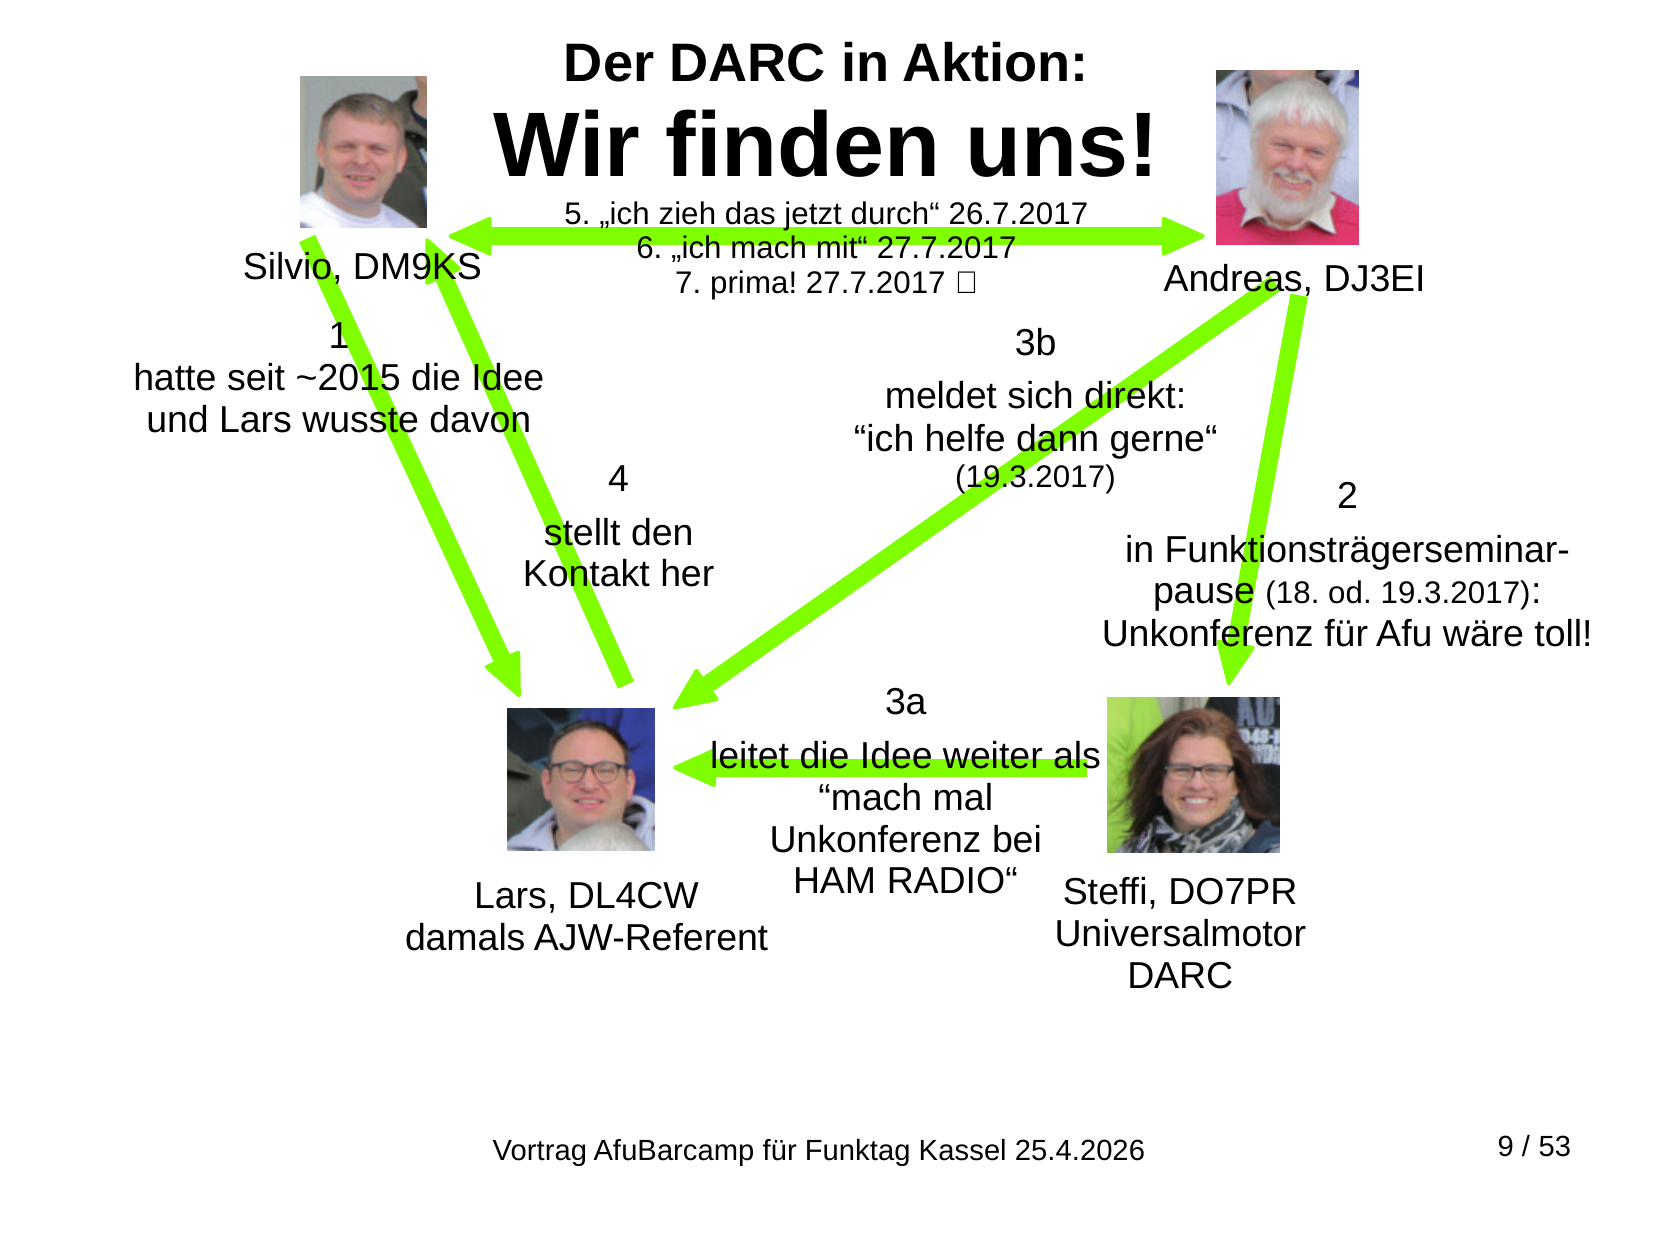

# Der DARC in Aktion: Wir finden uns! 5. „ich zieh das jetzt durch“ 26.7.2017 6. „ich mach mit“ 27.7.2017 7. prima! 27.7.2017 🤝
Andreas, DJ3EI
Silvio, DM9KS
1
hatte seit ~2015 die Idee
und Lars wusste davon
3b
meldet sich direkt:
“ich helfe dann gerne“
(19.3.2017)
4
stellt den
Kontakt her
2
in Funktionsträgerseminar-
pause (18. od. 19.3.2017):
Unkonferenz für Afu wäre toll!
3a
leitet die Idee weiter als
“mach mal
Unkonferenz bei
HAM RADIO“
Steffi, DO7PR
Universalmotor
DARC
Lars, DL4CW
damals AJW-Referent